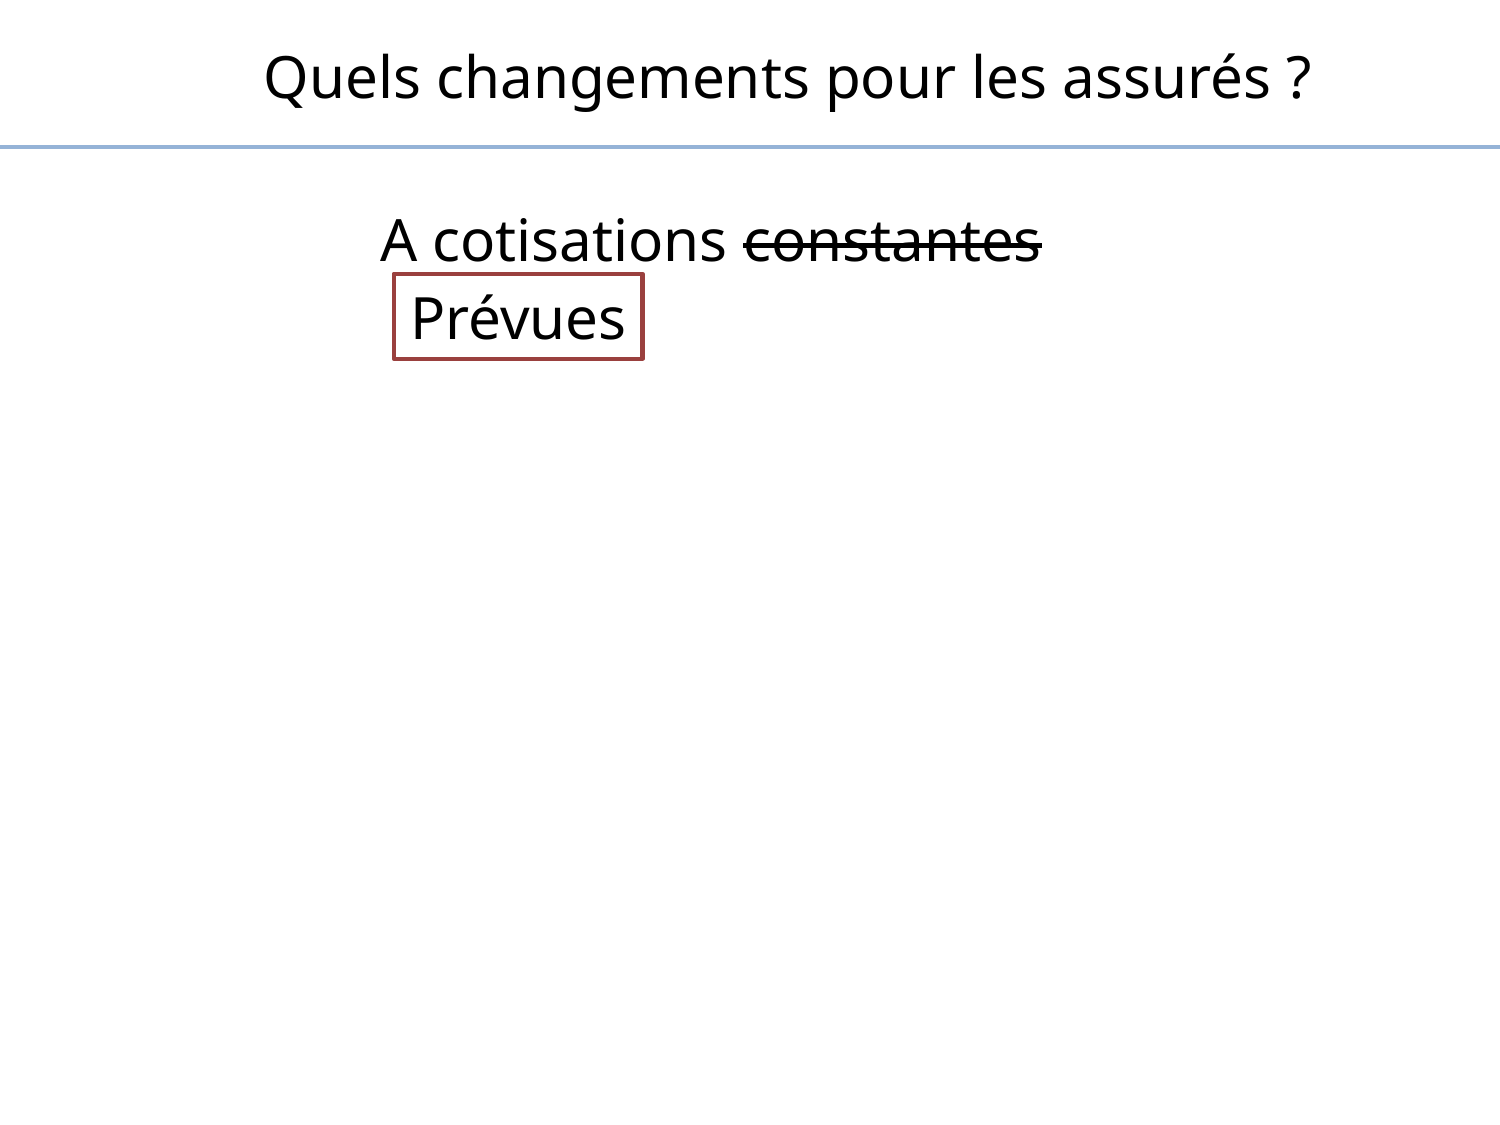

Quels changements pour les assurés ?
A cotisations constantes
Prévues